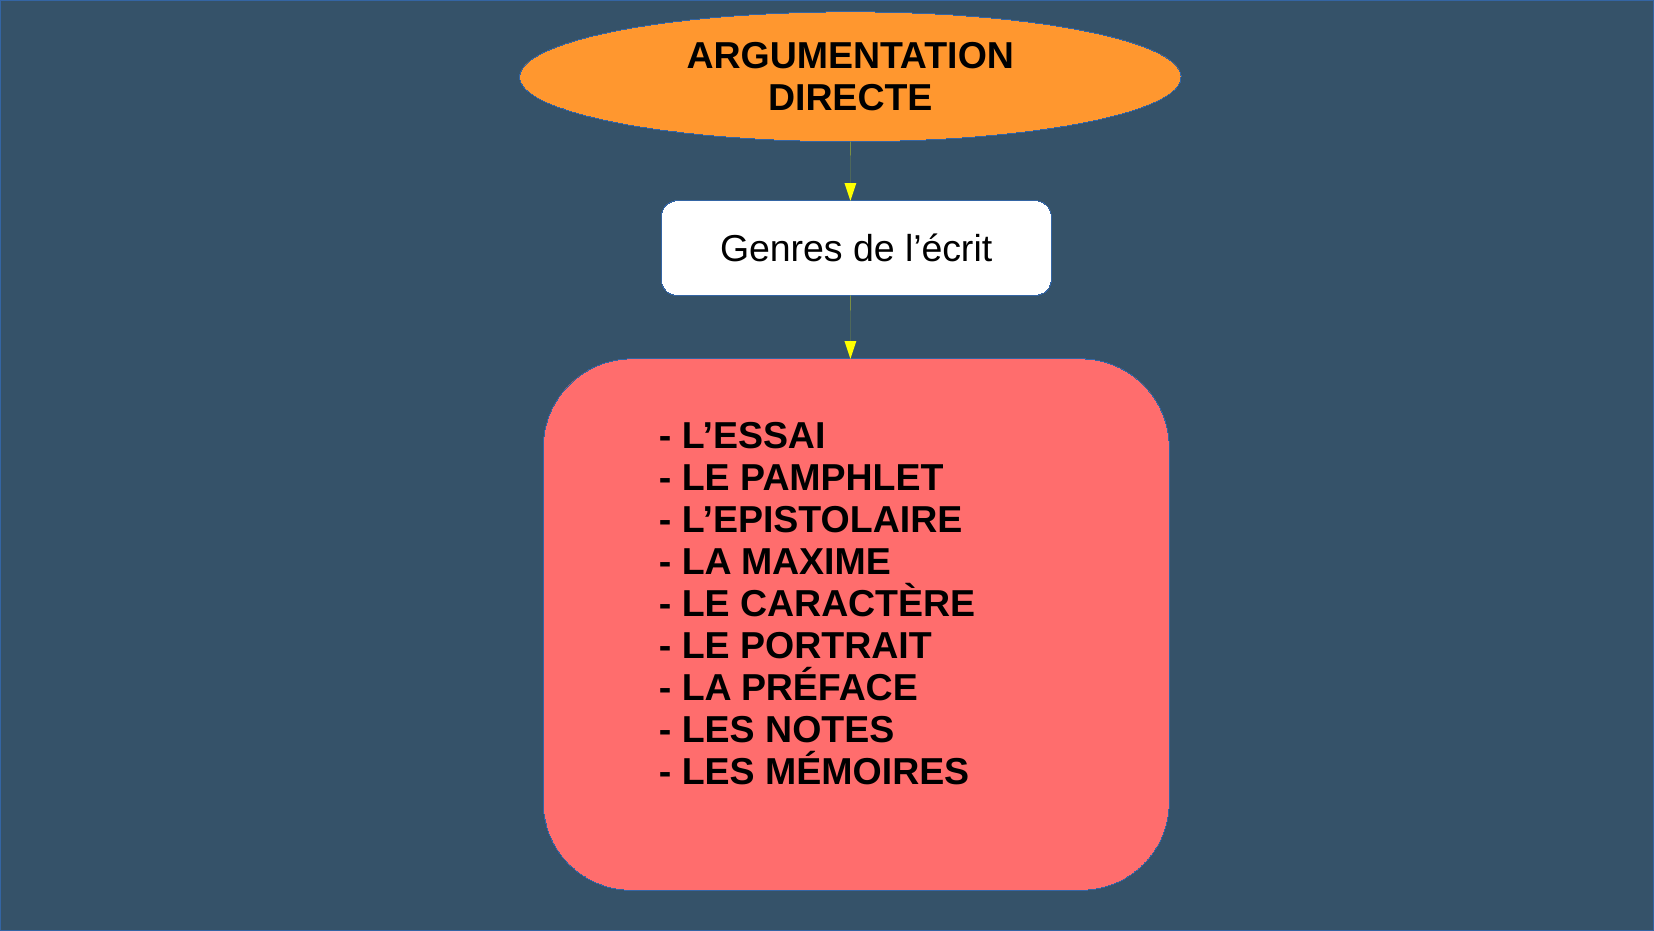

ARGUMENTATION
DIRECTE
Genres de l’écrit
	- L’ESSAI
	- LE PAMPHLET
	- L’EPISTOLAIRE
	- LA MAXIME
	- LE CARACTÈRE
	- LE PORTRAIT
	- LA PRÉFACE
	- LES NOTES
	- LES MÉMOIRES